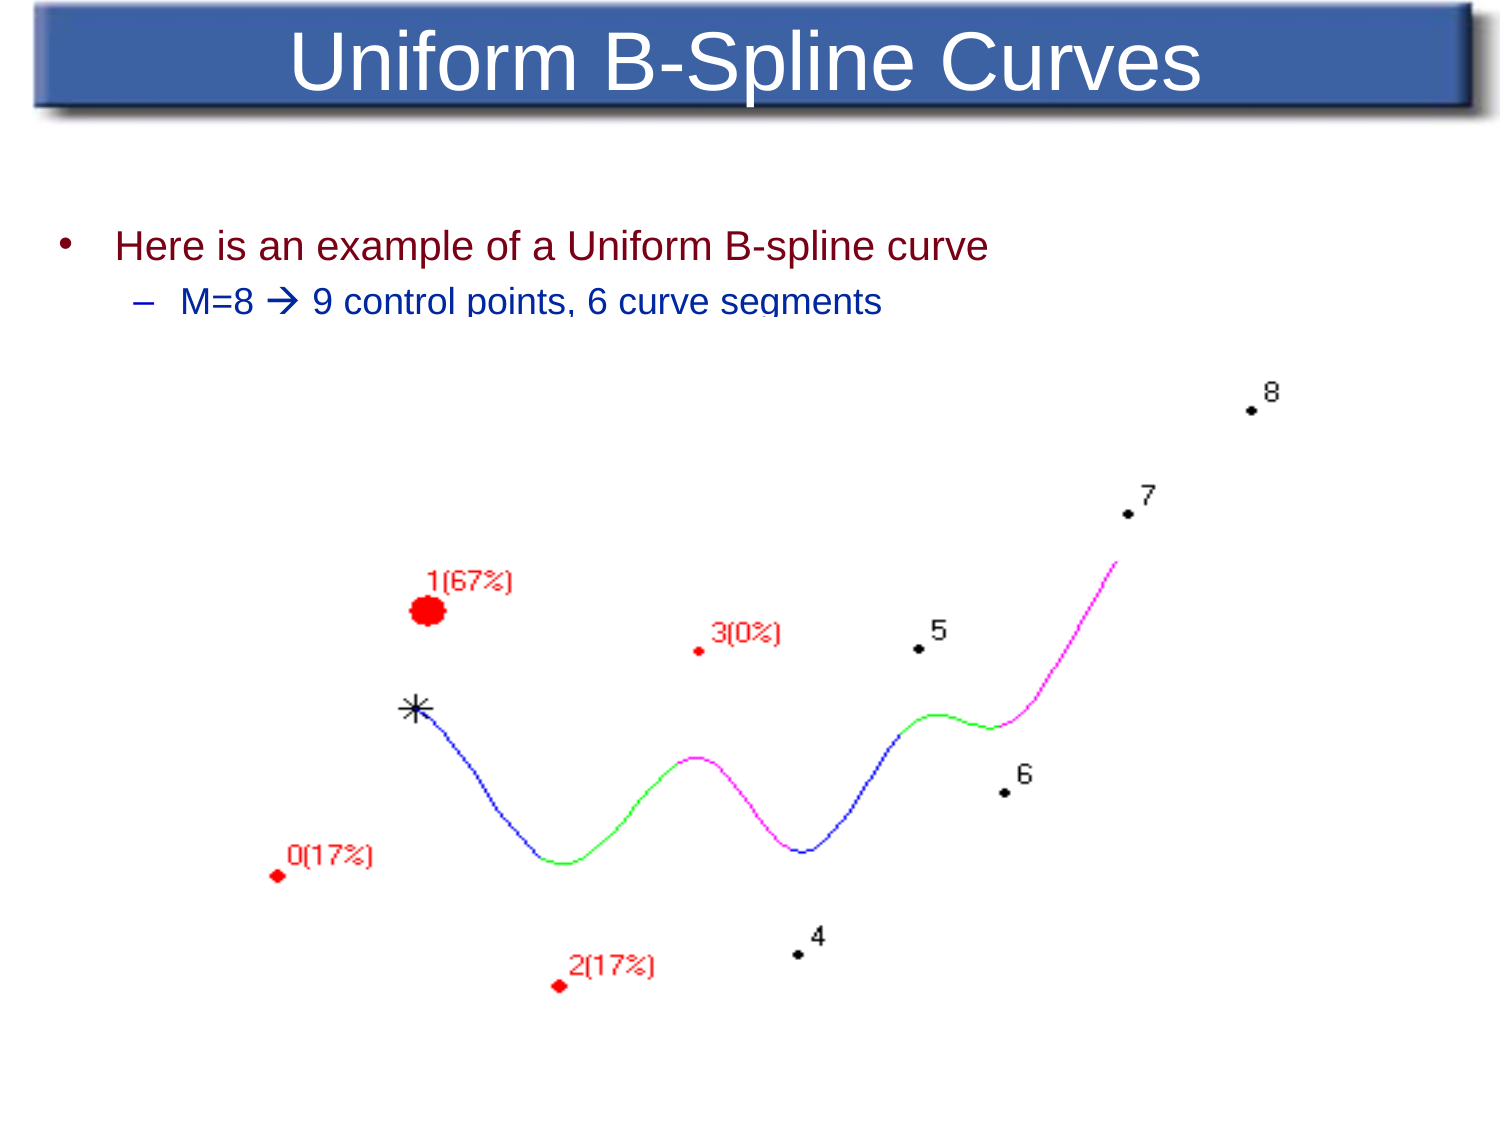

# Uniform B-Spline Curves
Here is an example of a Uniform B-spline curve
M=8  9 control points, 6 curve segments